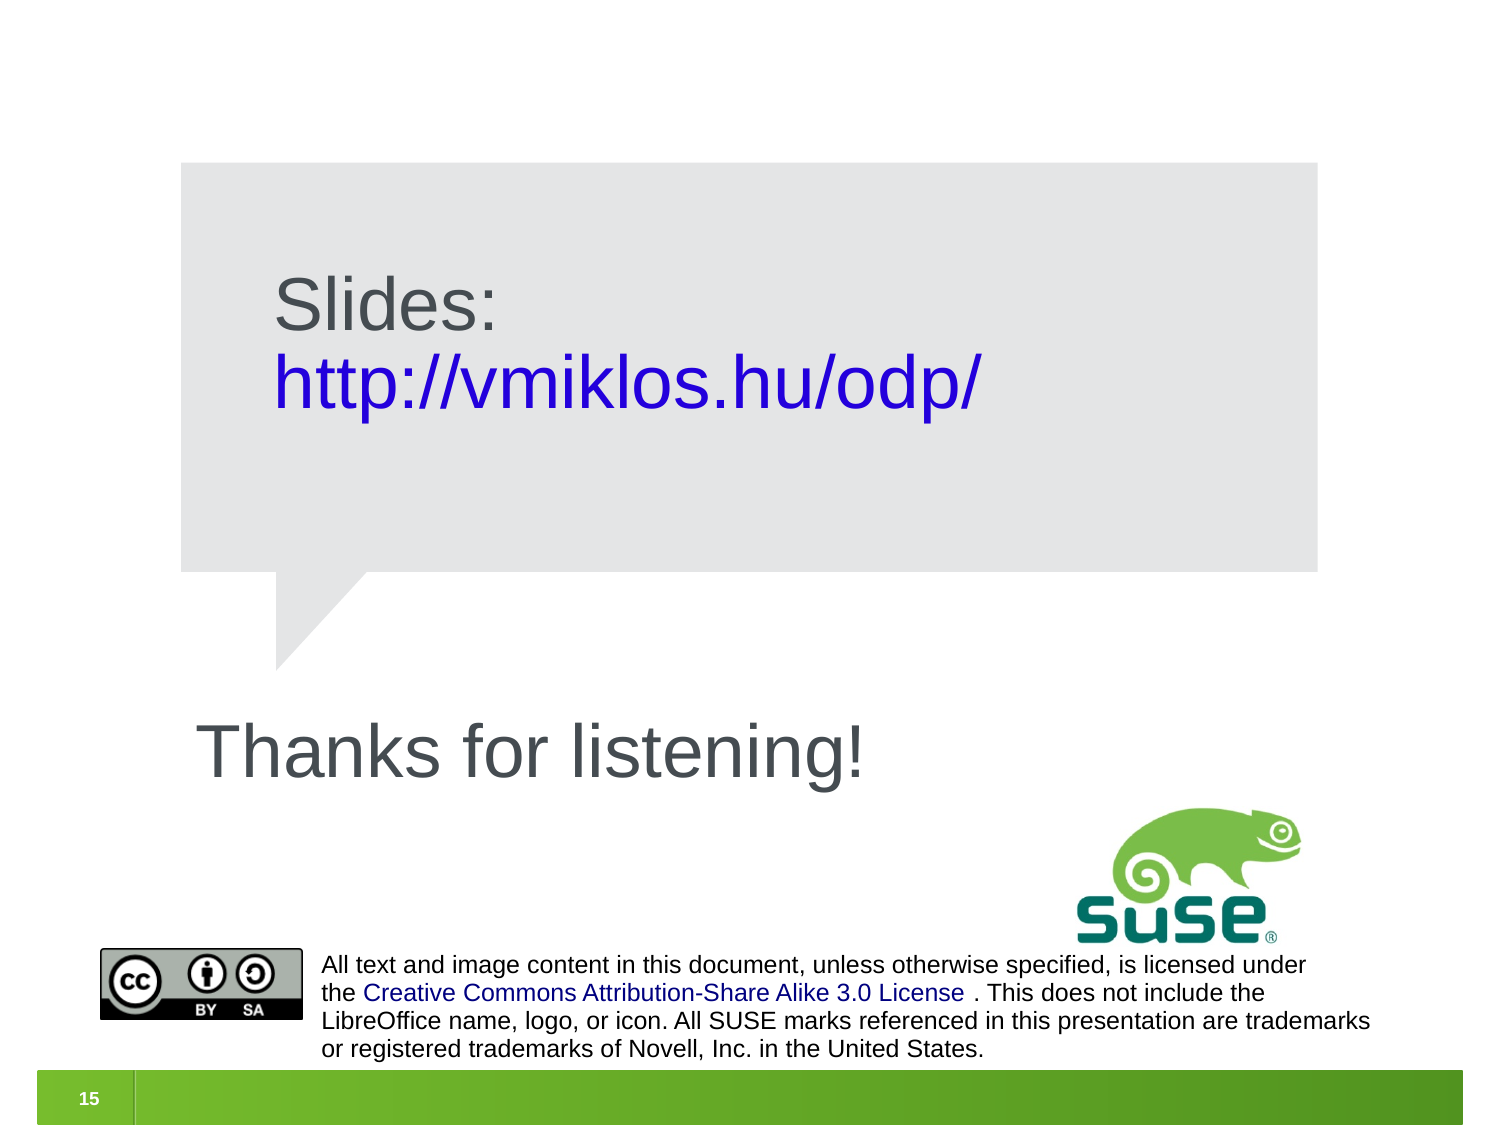

Slides:
http://vmiklos.hu/odp/
All text and image content in this document, unless otherwise specified, is licensed under
the Creative Commons Attribution-Share Alike 3.0 License . This does not include the
LibreOffice name, logo, or icon. All SUSE marks referenced in this presentation are trademarks
or registered trademarks of Novell, Inc. in the United States.